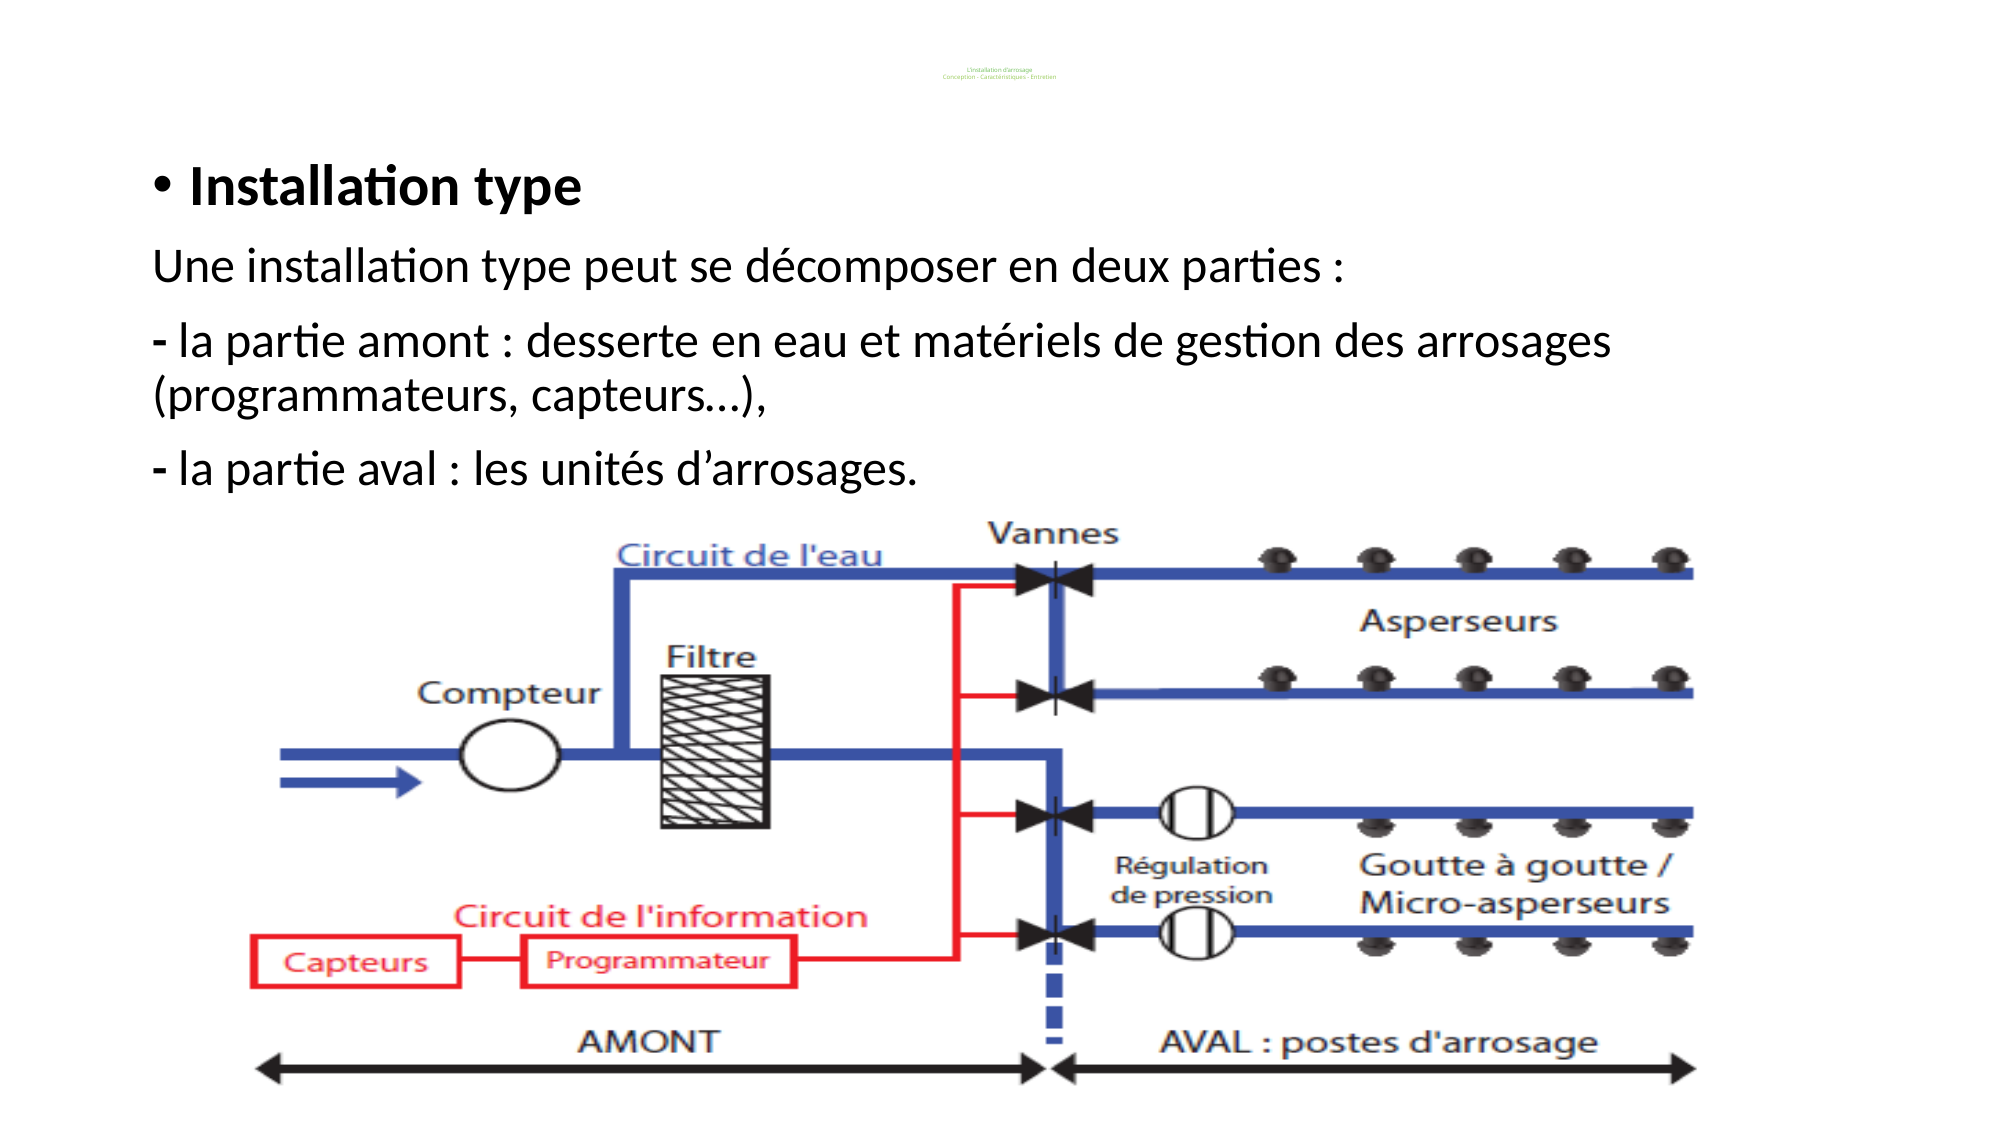

# L’installation d’arrosage Conception - Caractéristiques - Entretien
Installation type
Une installation type peut se décomposer en deux parties :
- la partie amont : desserte en eau et matériels de gestion des arrosages (programmateurs, capteurs…),
- la partie aval : les unités d’arrosages.